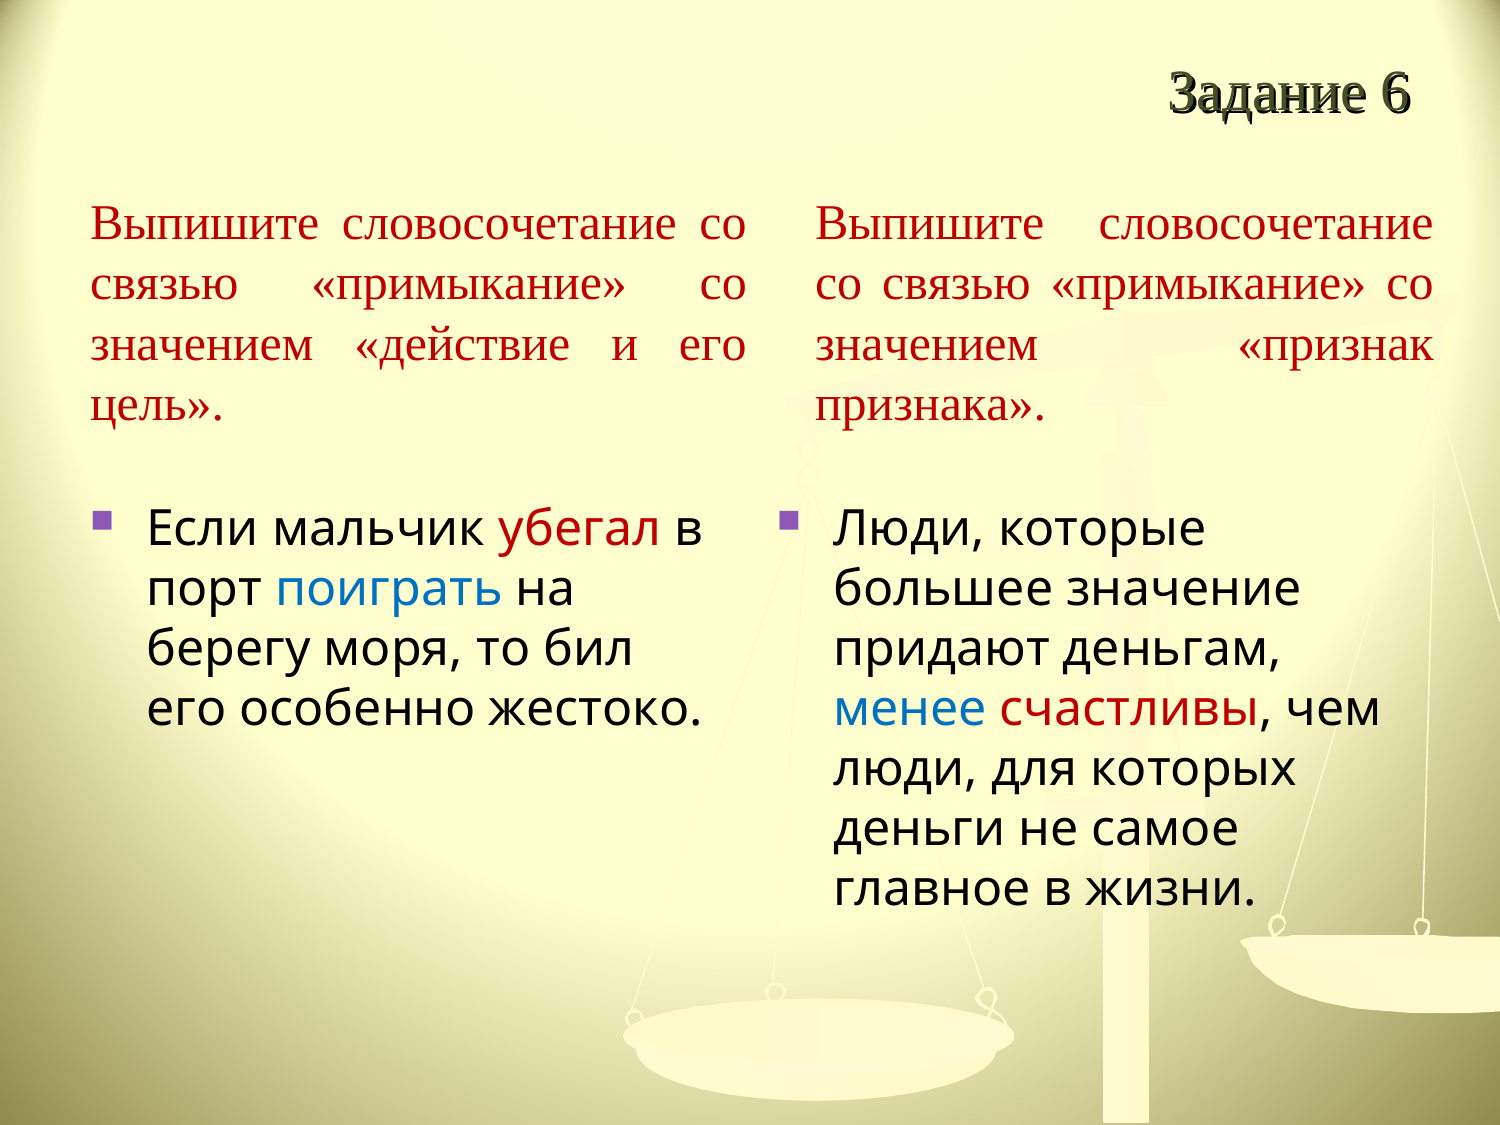

# Задание 6
Выпишите словосочетание со связью «примыкание» со значением «действие и его цель».
Выпишите словосочетание со связью «примыкание» со значением «признак признака».
Если мальчик убегал в порт поиграть на берегу моря, то бил его особенно жестоко.
Люди, которые большее значение придают деньгам, менее счастливы, чем люди, для которых деньги не самое главное в жизни.